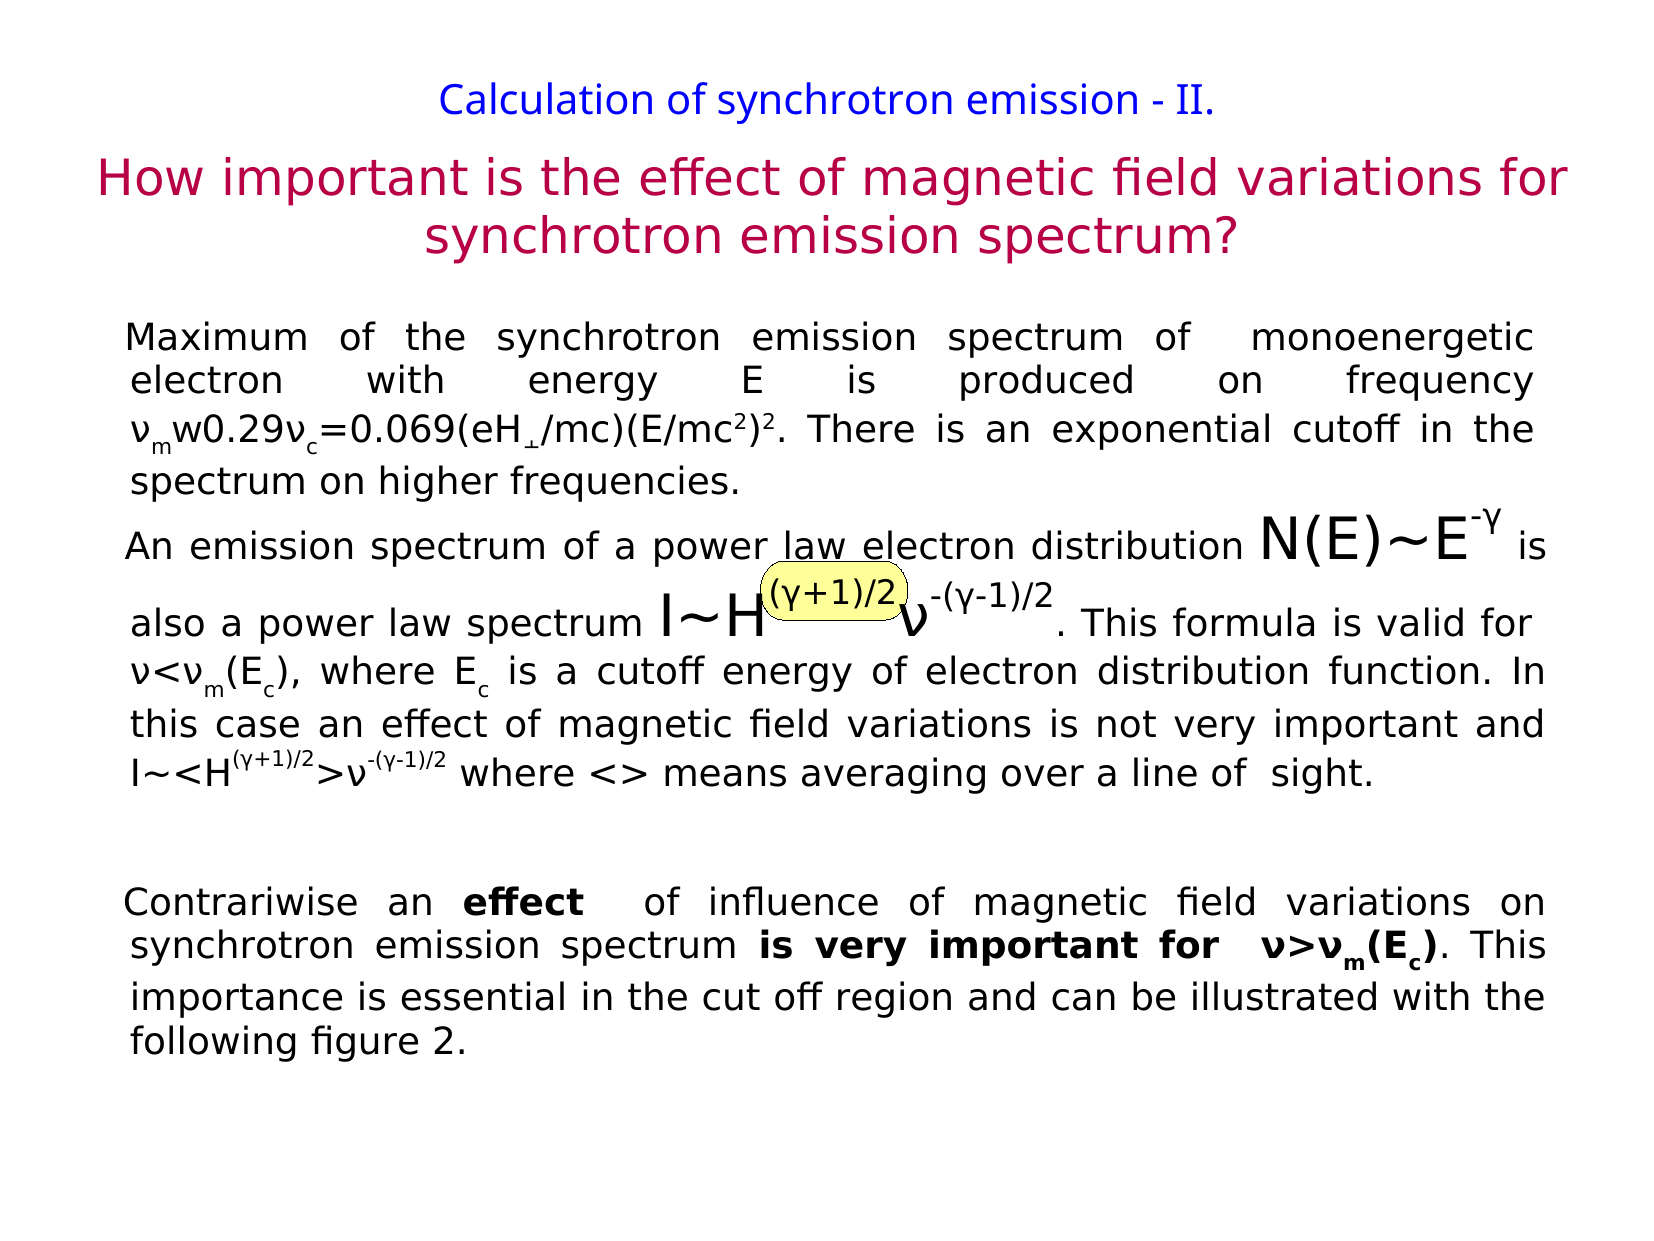

Calculation of synchrotron emission - II.
How important is the effect of magnetic field variations for synchrotron emission spectrum?
 Maximum of the synchrotron emission spectrum of monoenergetic electron with energy E is produced on frequency νmw0.29νc=0.069(eH﬩/mc)(E/mc2)2. There is an exponential cutoff in the spectrum on higher frequencies.
# An emission spectrum of a power law electron distribution N(E)~E-γ is also a power law spectrum I~H(γ+1)/2ν-(γ-1)/2. This formula is valid for ν<νm(Ec), where Ec is a cutoff energy of electron distribution function. In this case an effect of magnetic field variations is not very important and I~<H(γ+1)/2>ν-(γ-1)/2 where <> means averaging over a line of sight.
 Contrariwise an effect of influence of magnetic field variations on synchrotron emission spectrum is very important for ν>νm(Ec). This importance is essential in the cut off region and can be illustrated with the following figure 2.